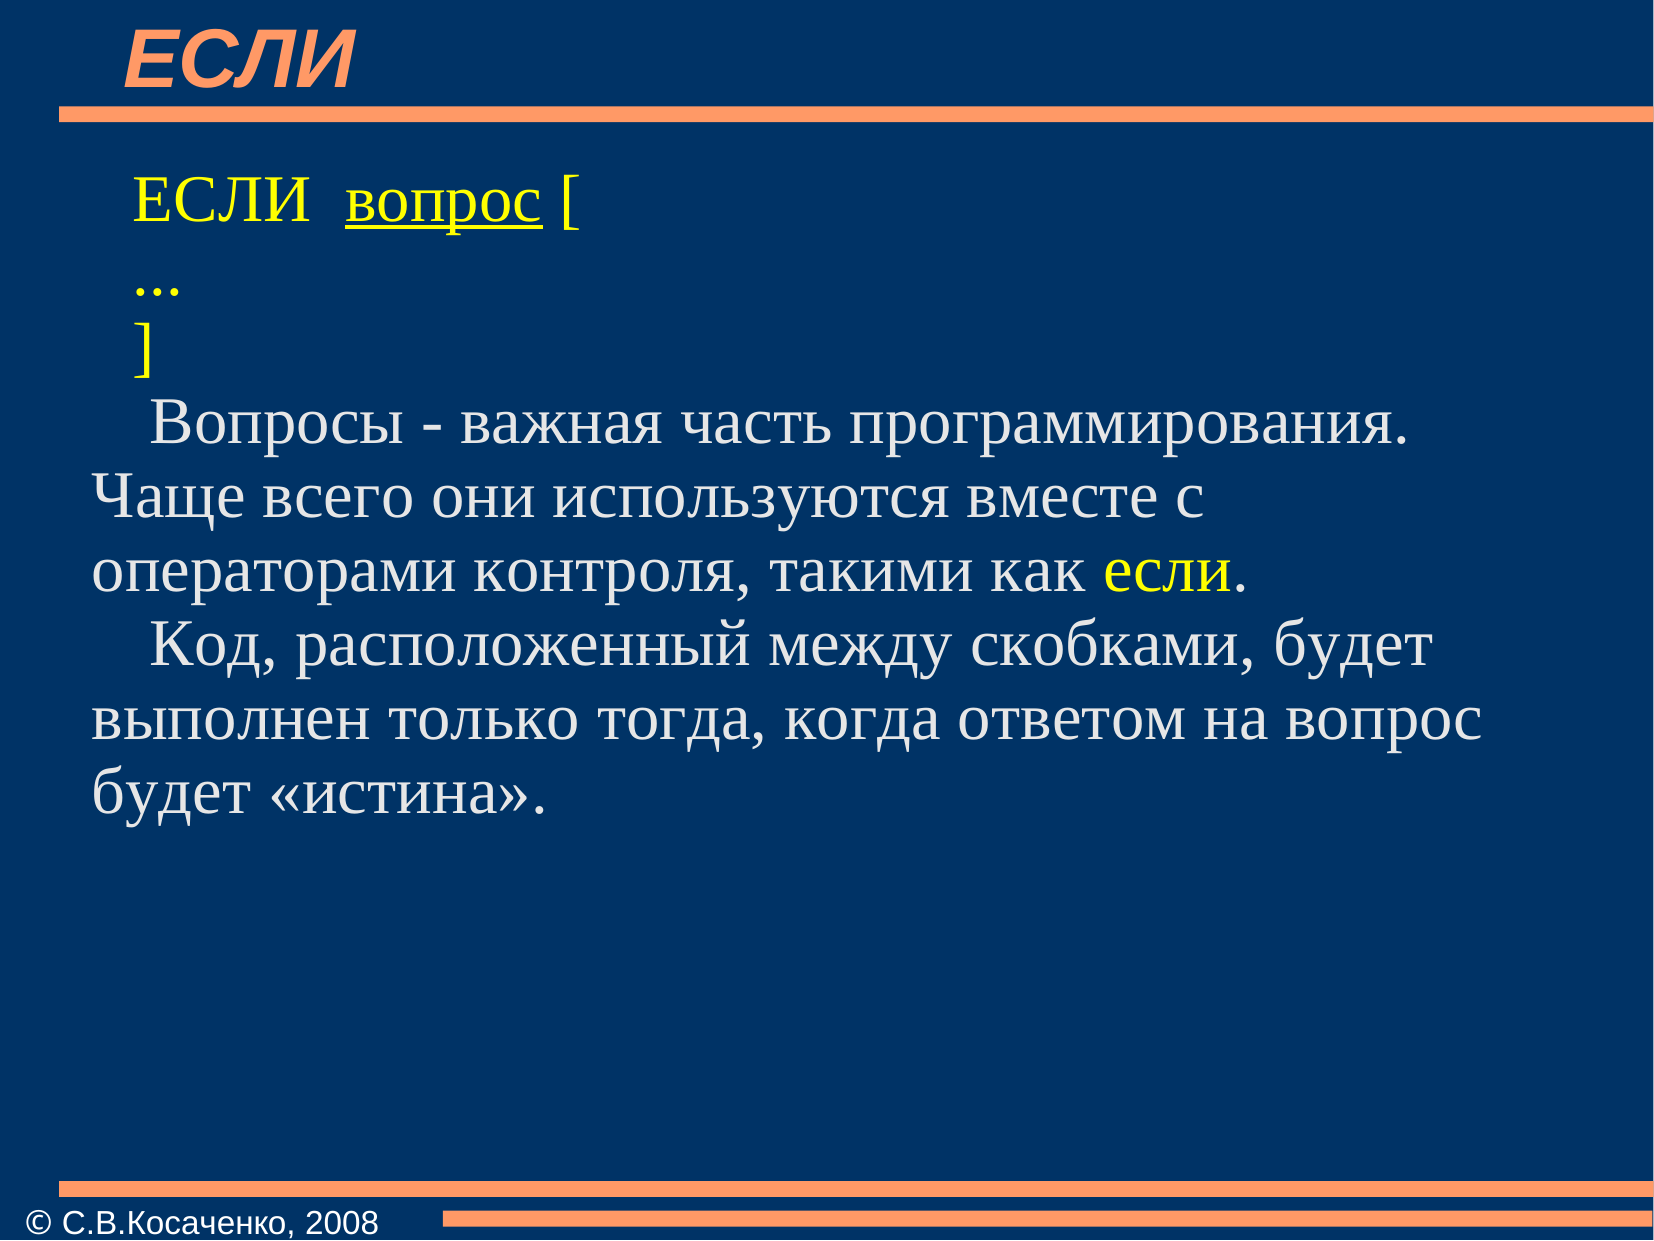

# ЕСЛИ
ЕСЛИ вопрос [
...
]
 Вопросы - важная часть программирования. Чаще всего они используются вместе с операторами контроля, такими как если.
 Код, расположенный между скобками, будет выполнен только тогда, когда ответом на вопрос будет «истина».